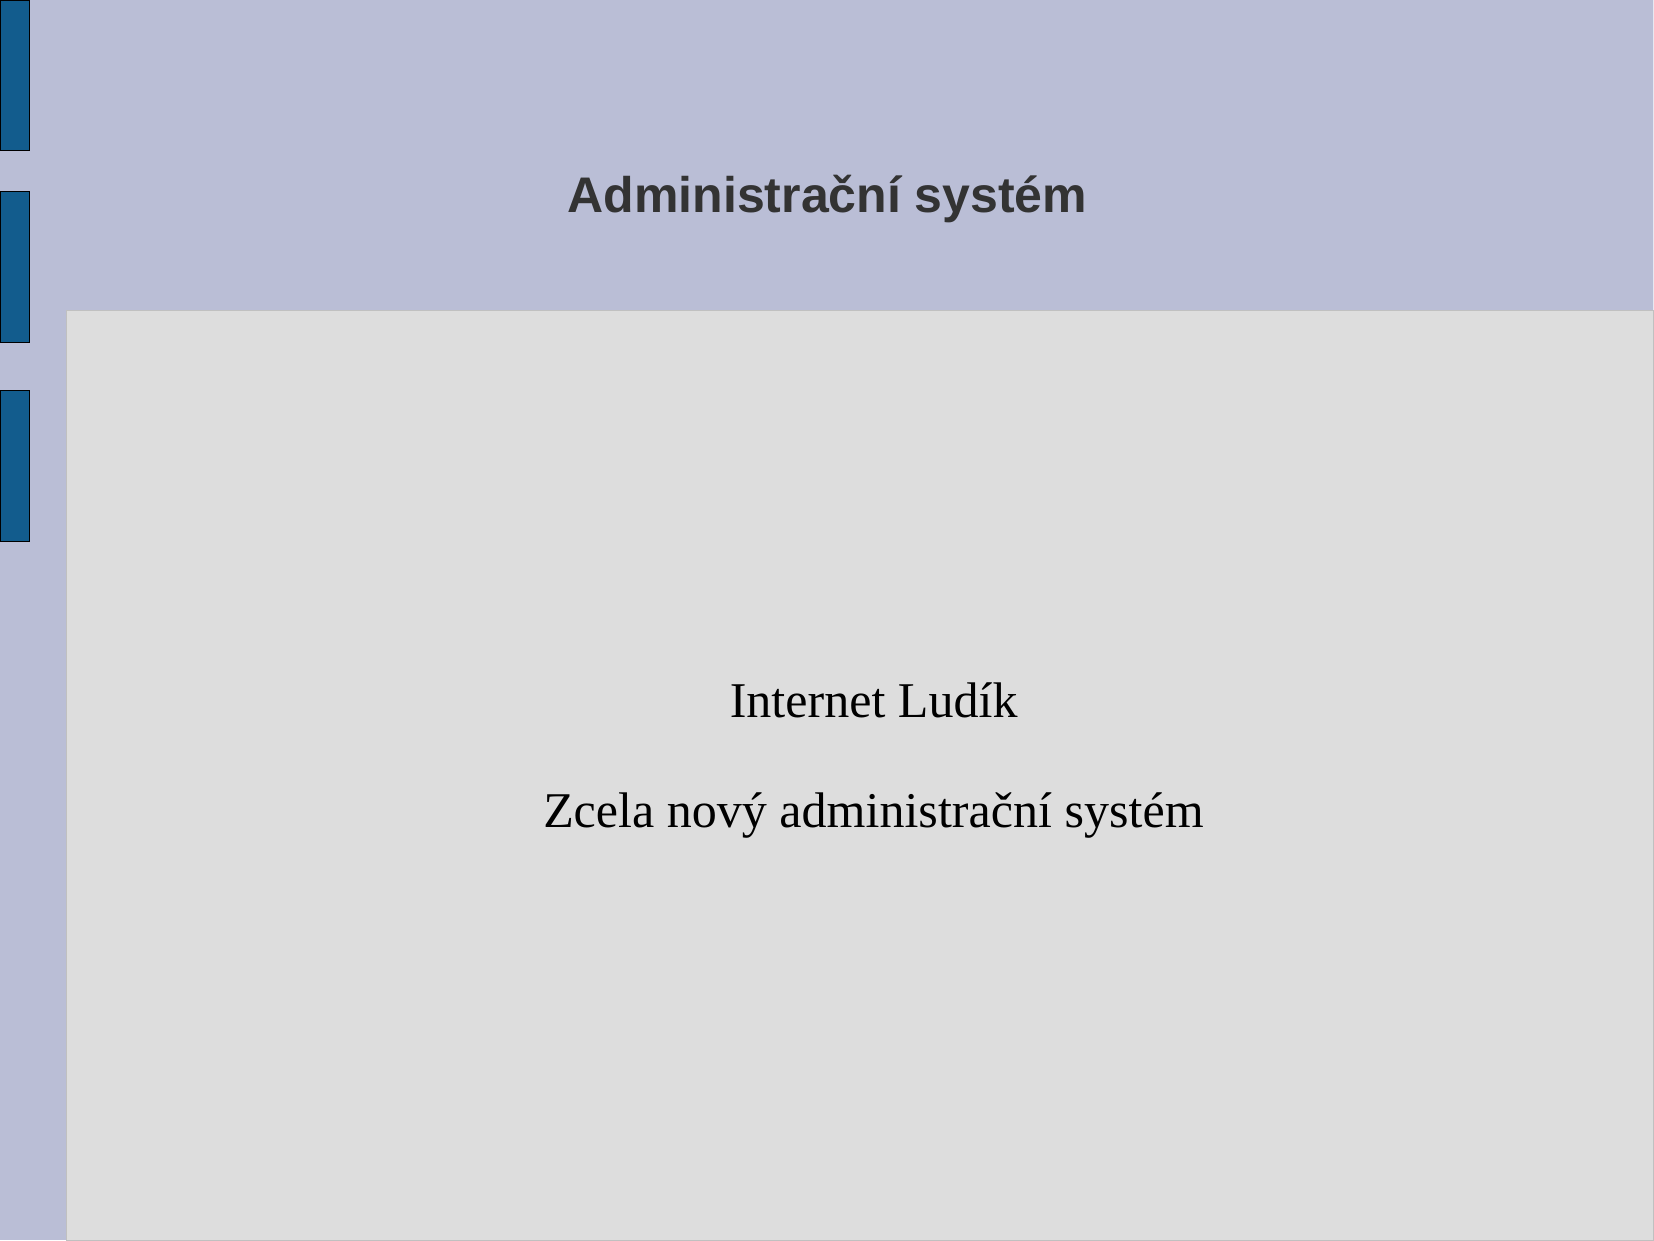

# Administrační systém
Internet Ludík
Zcela nový administrační systém